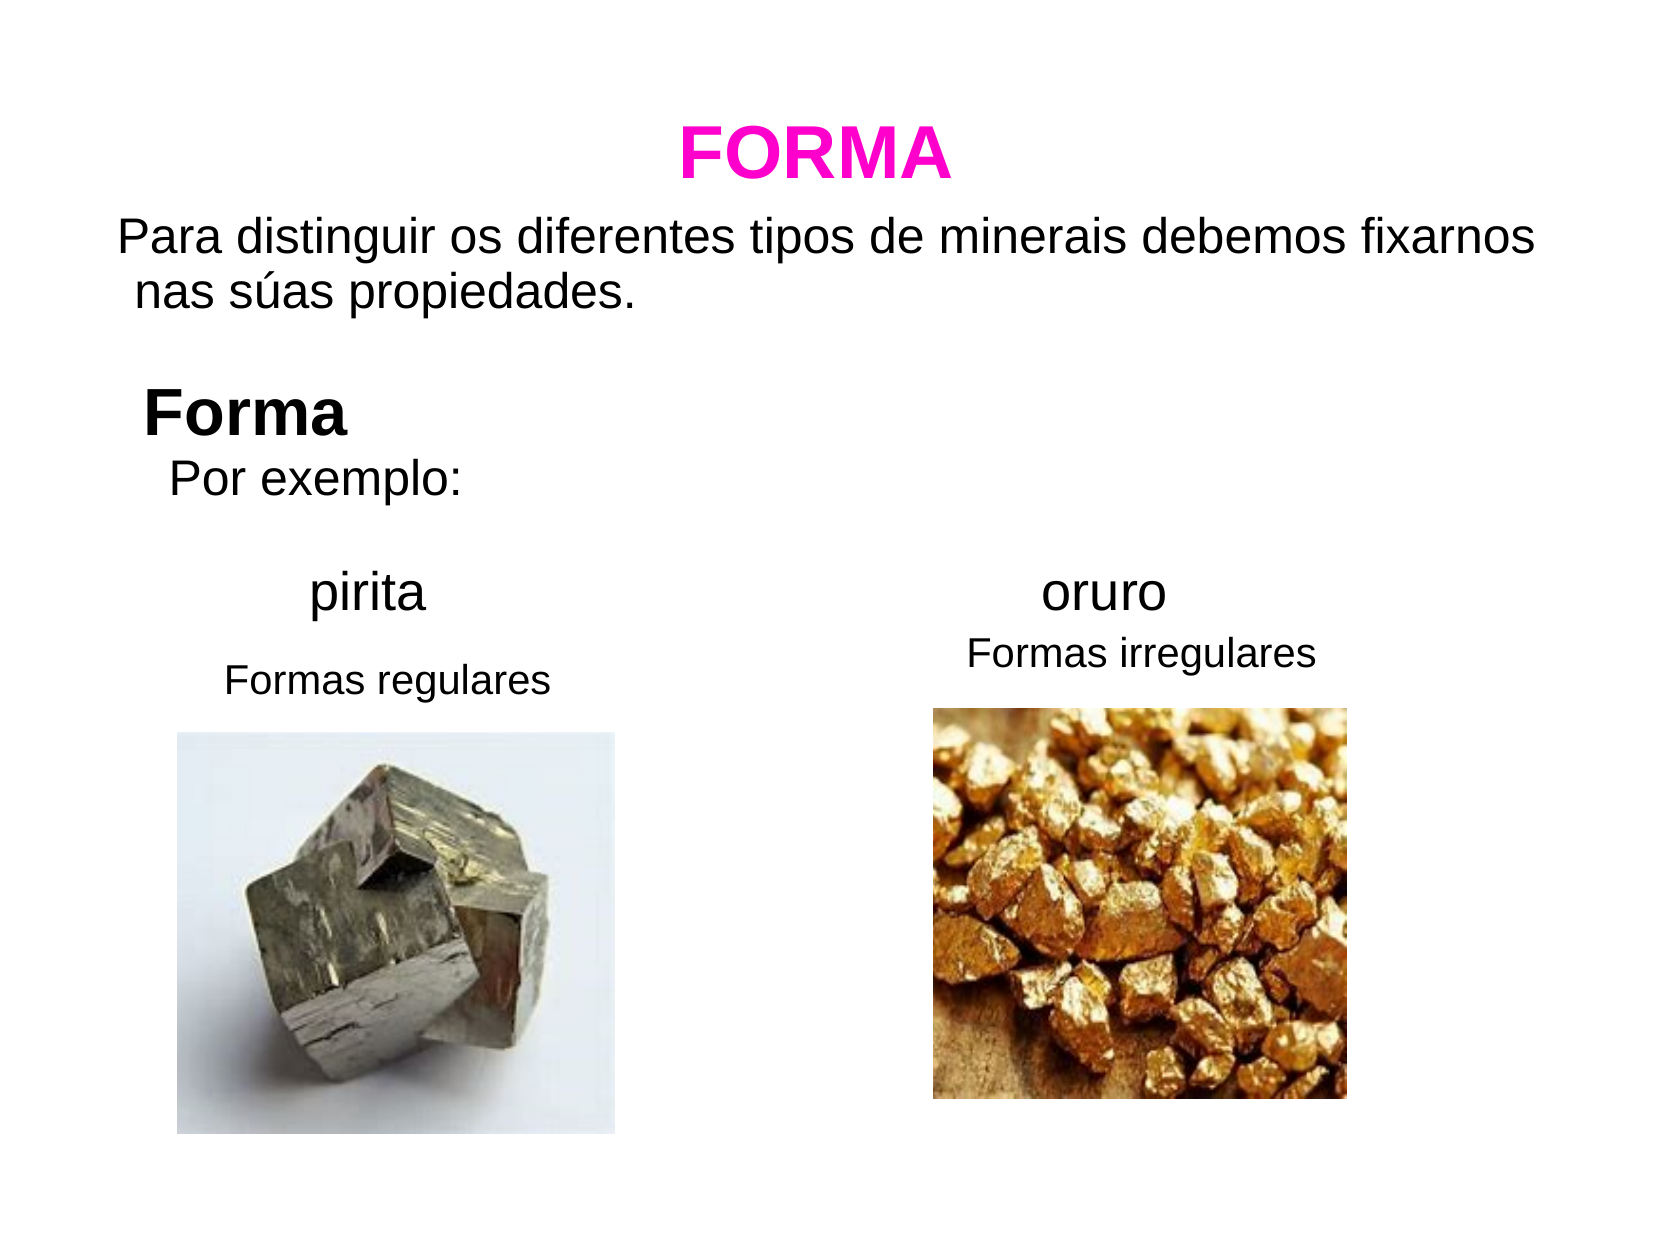

# FORMA
Para distinguir os diferentes tipos de minerais debemos fixarnos nas súas propiedades.
Forma
Por exemplo:
 pirita oruro Formas irregulares
Formas regulares